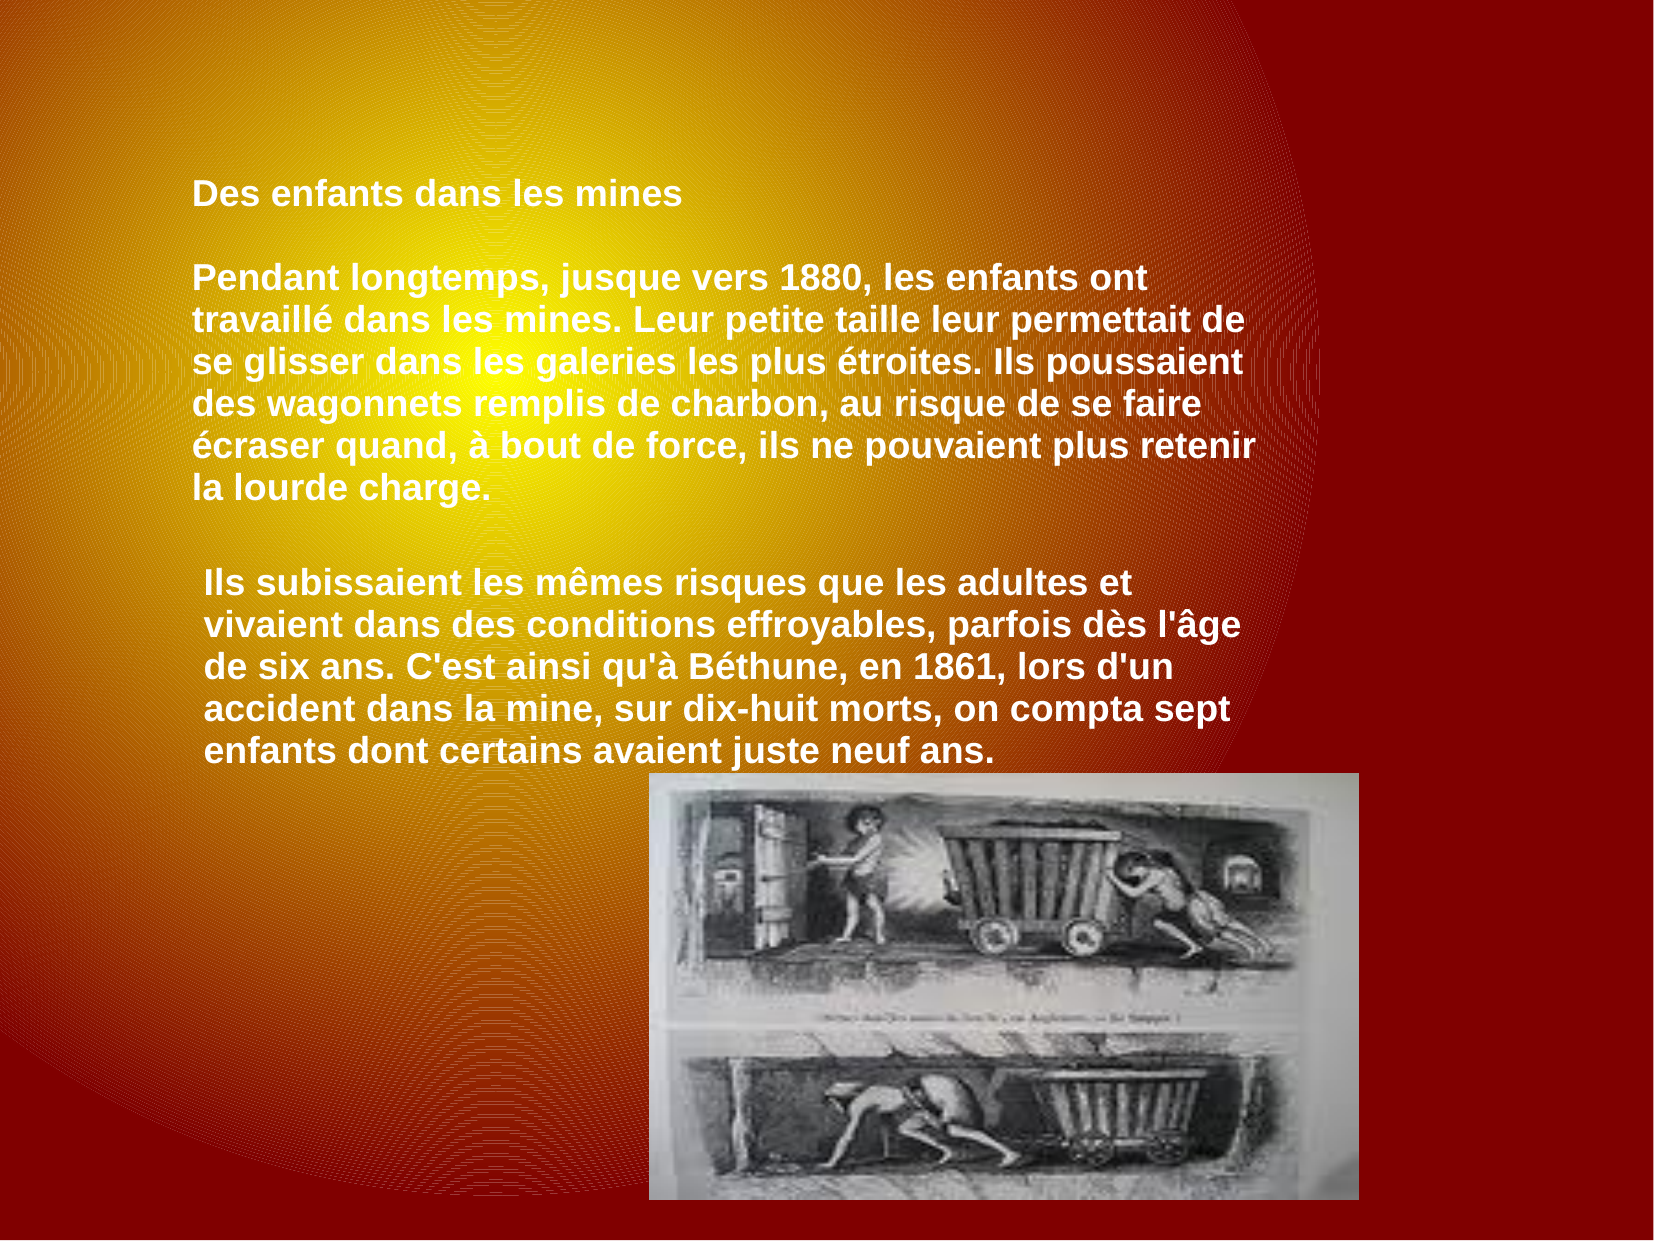

Des enfants dans les mines
Pendant longtemps, jusque vers 1880, les enfants ont travaillé dans les mines. Leur petite taille leur permettait de se glisser dans les galeries les plus étroites. Ils poussaient des wagonnets remplis de charbon, au risque de se faire écraser quand, à bout de force, ils ne pouvaient plus retenir la lourde charge.
Ils subissaient les mêmes risques que les adultes et vivaient dans des conditions effroyables, parfois dès l'âge de six ans. C'est ainsi qu'à Béthune, en 1861, lors d'un accident dans la mine, sur dix-huit morts, on compta sept enfants dont certains avaient juste neuf ans.